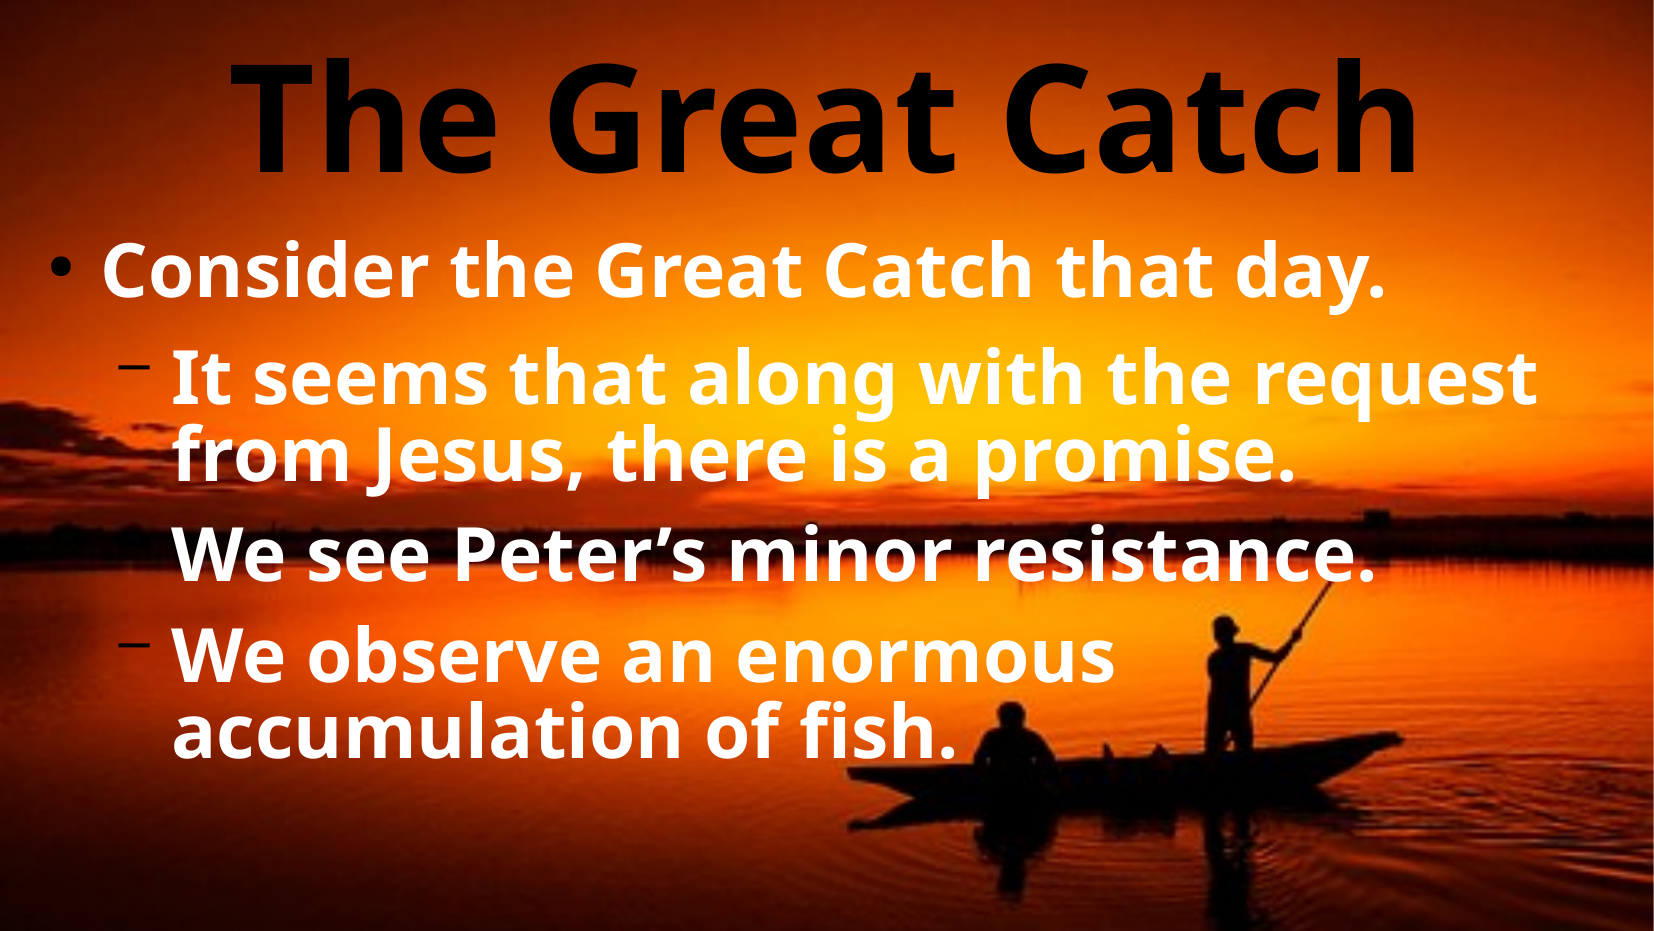

# The Great Catch
Consider the Great Catch that day.
It seems that along with the request from Jesus, there is a promise.
We see Peter’s minor resistance.
We observe an enormous accumulation of fish.